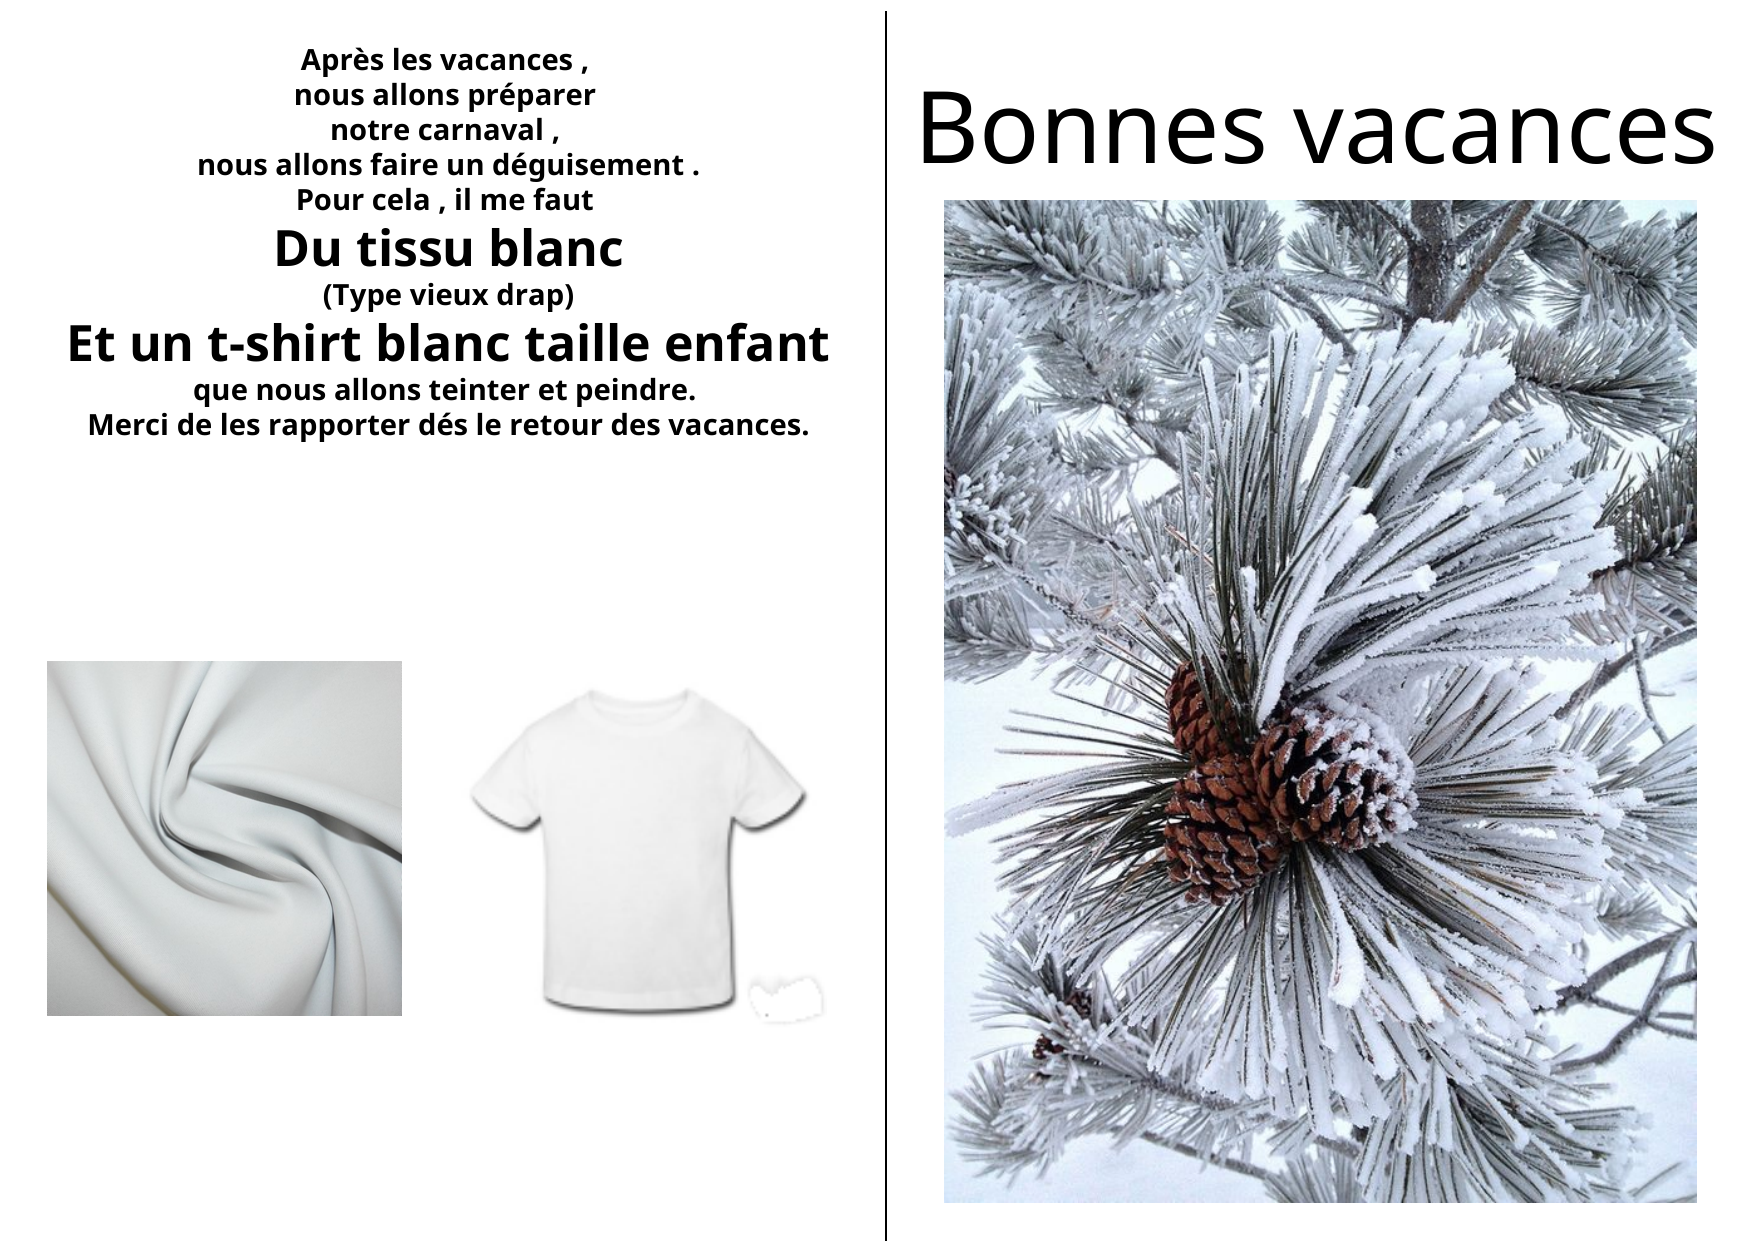

Après les vacances ,
nous allons préparer
notre carnaval ,
nous allons faire un déguisement .
Pour cela , il me faut
Du tissu blanc
(Type vieux drap)
Et un t-shirt blanc taille enfant
que nous allons teinter et peindre.
Merci de les rapporter dés le retour des vacances.
Bonnes vacances d’hiver